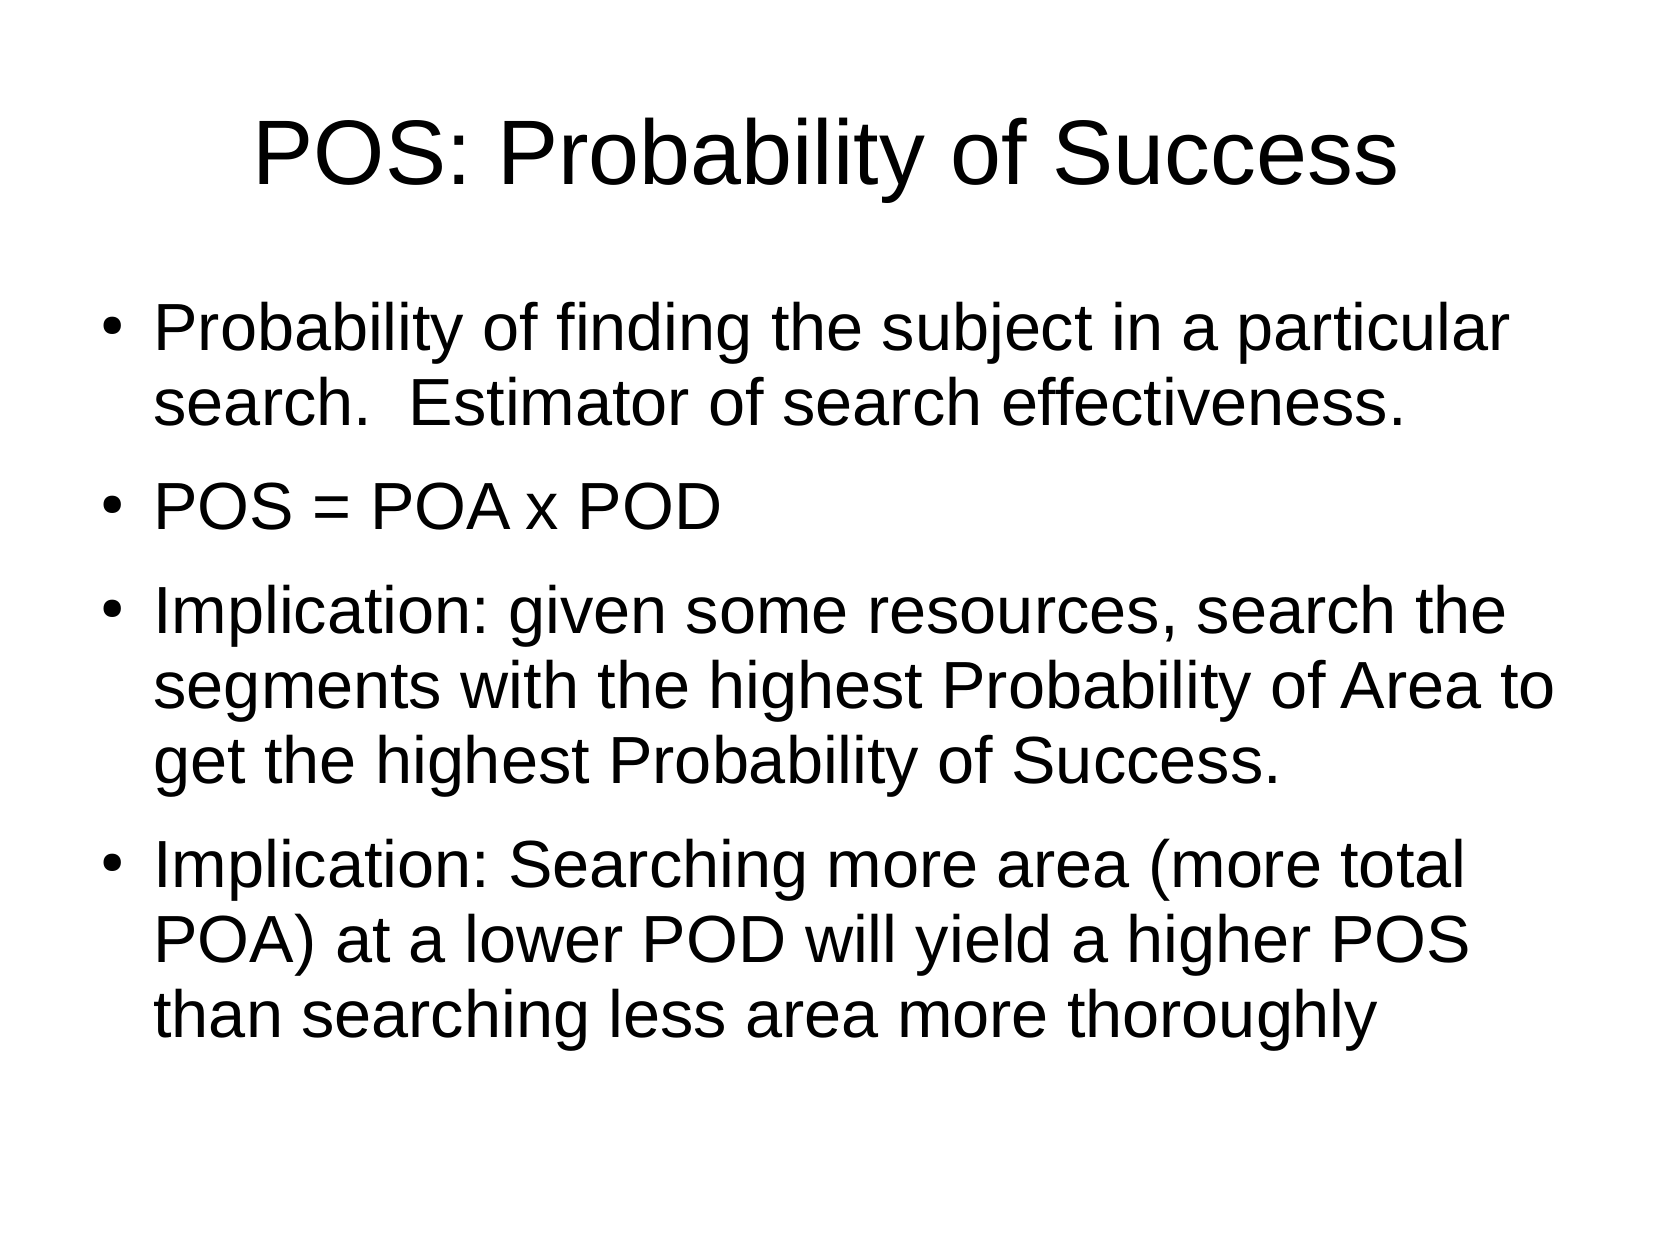

# POS: Probability of Success
Probability of finding the subject in a particular search. Estimator of search effectiveness.
POS = POA x POD
Implication: given some resources, search the segments with the highest Probability of Area to get the highest Probability of Success.
Implication: Searching more area (more total POA) at a lower POD will yield a higher POS than searching less area more thoroughly